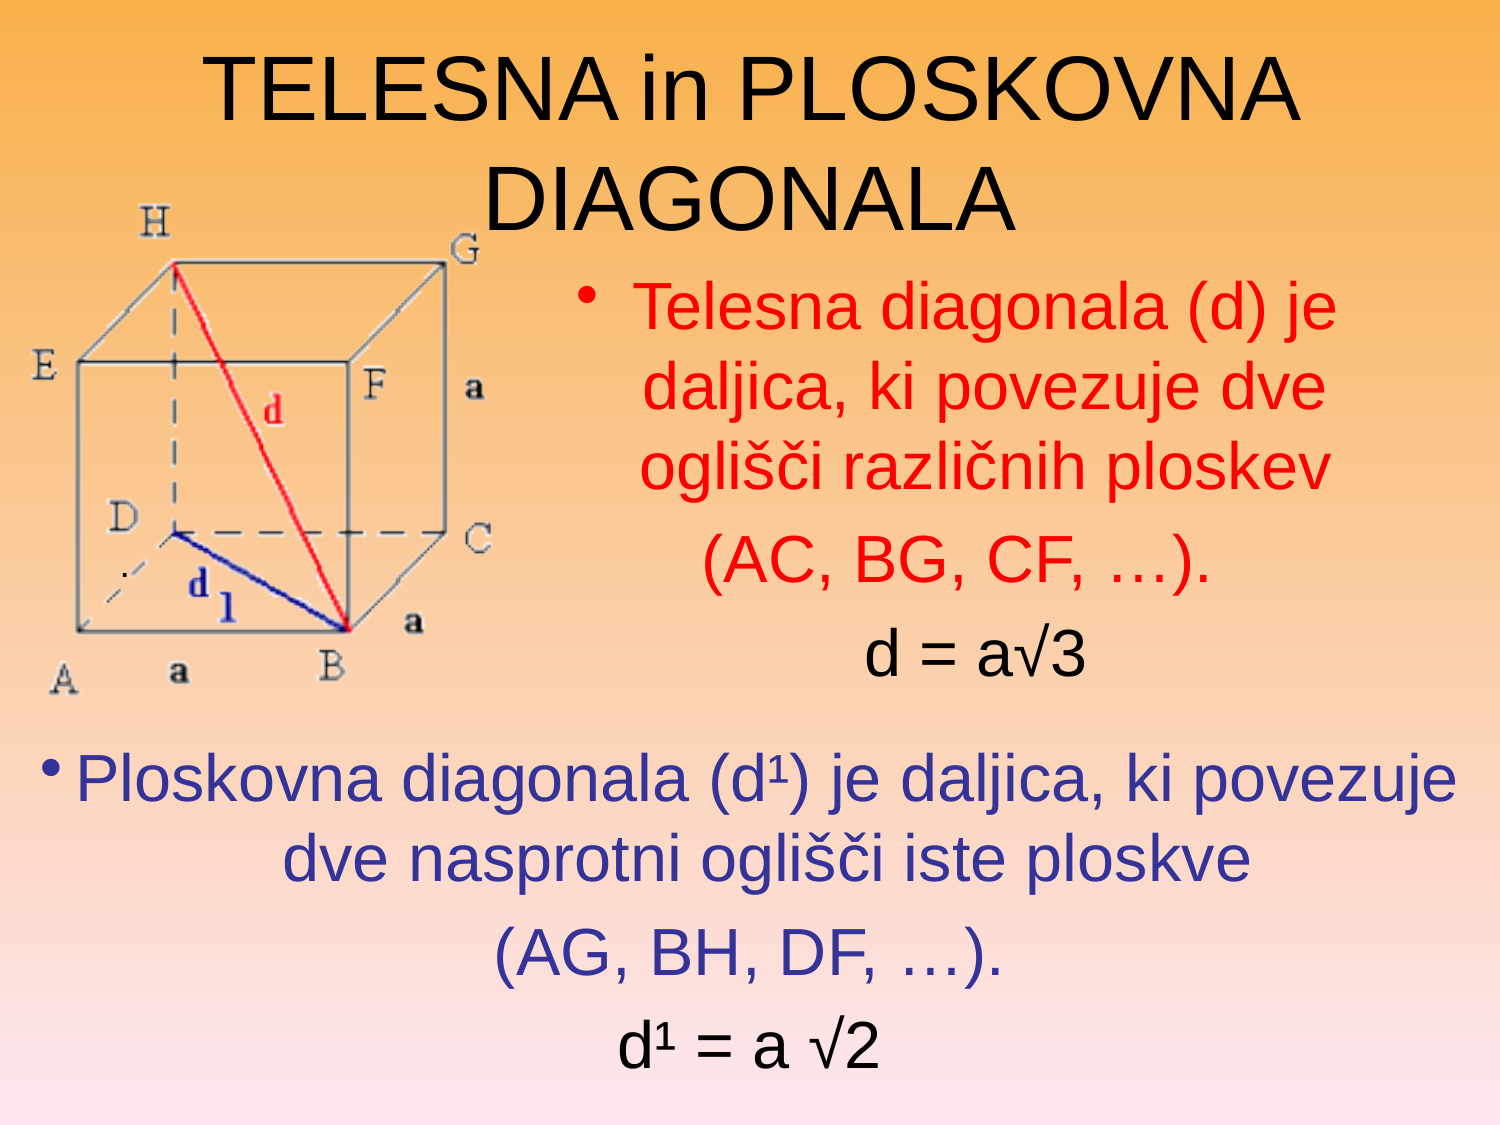

# TELESNA in PLOSKOVNA DIAGONALA
Telesna diagonala (d) je daljica, ki povezuje dve oglišči različnih ploskev
(AC, BG, CF, …).
 d = a√3
.
Ploskovna diagonala (d¹) je daljica, ki povezuje dve nasprotni oglišči iste ploskve
(AG, BH, DF, …).
d¹ = a √2